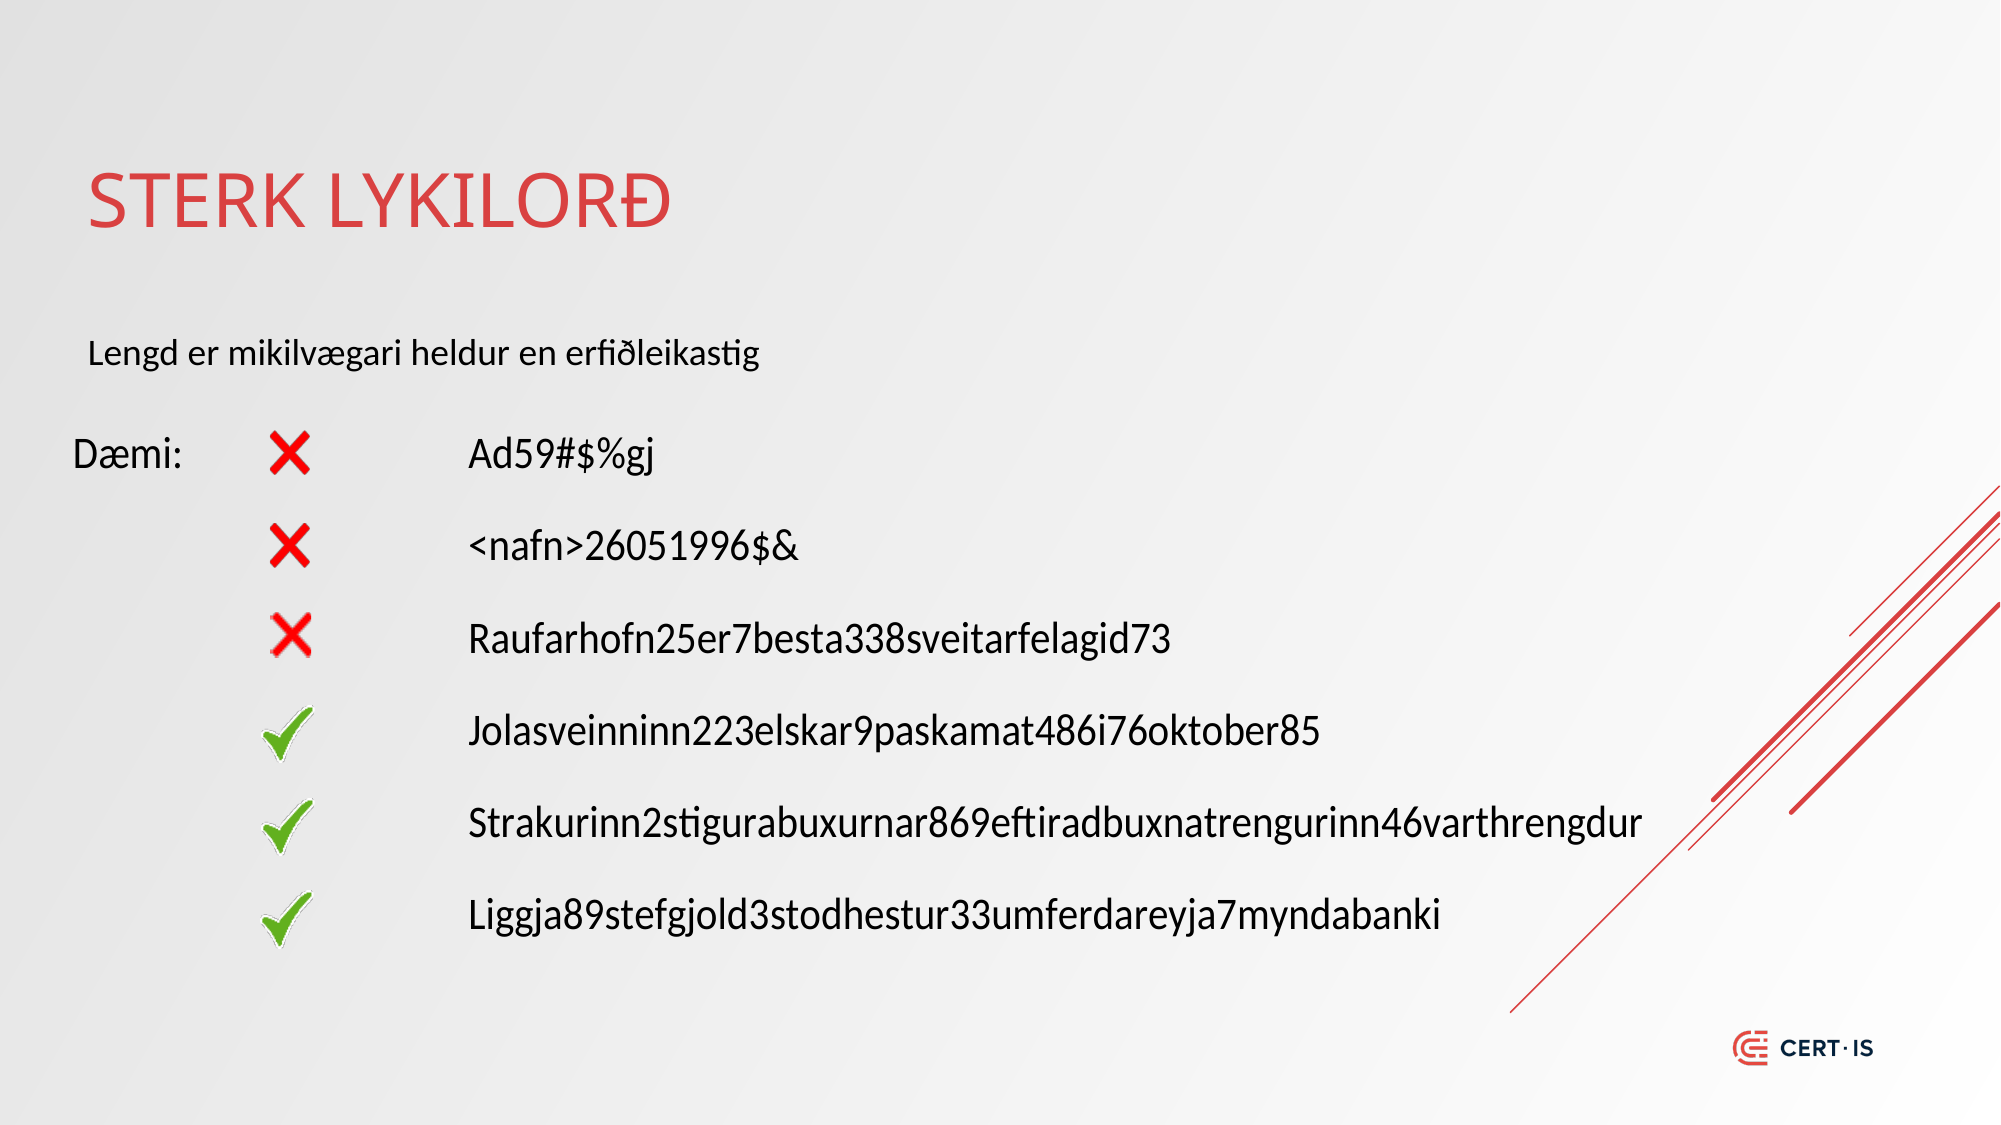

# Sterk lykilorð
Lengd er mikilvægari heldur en erfiðleikastig